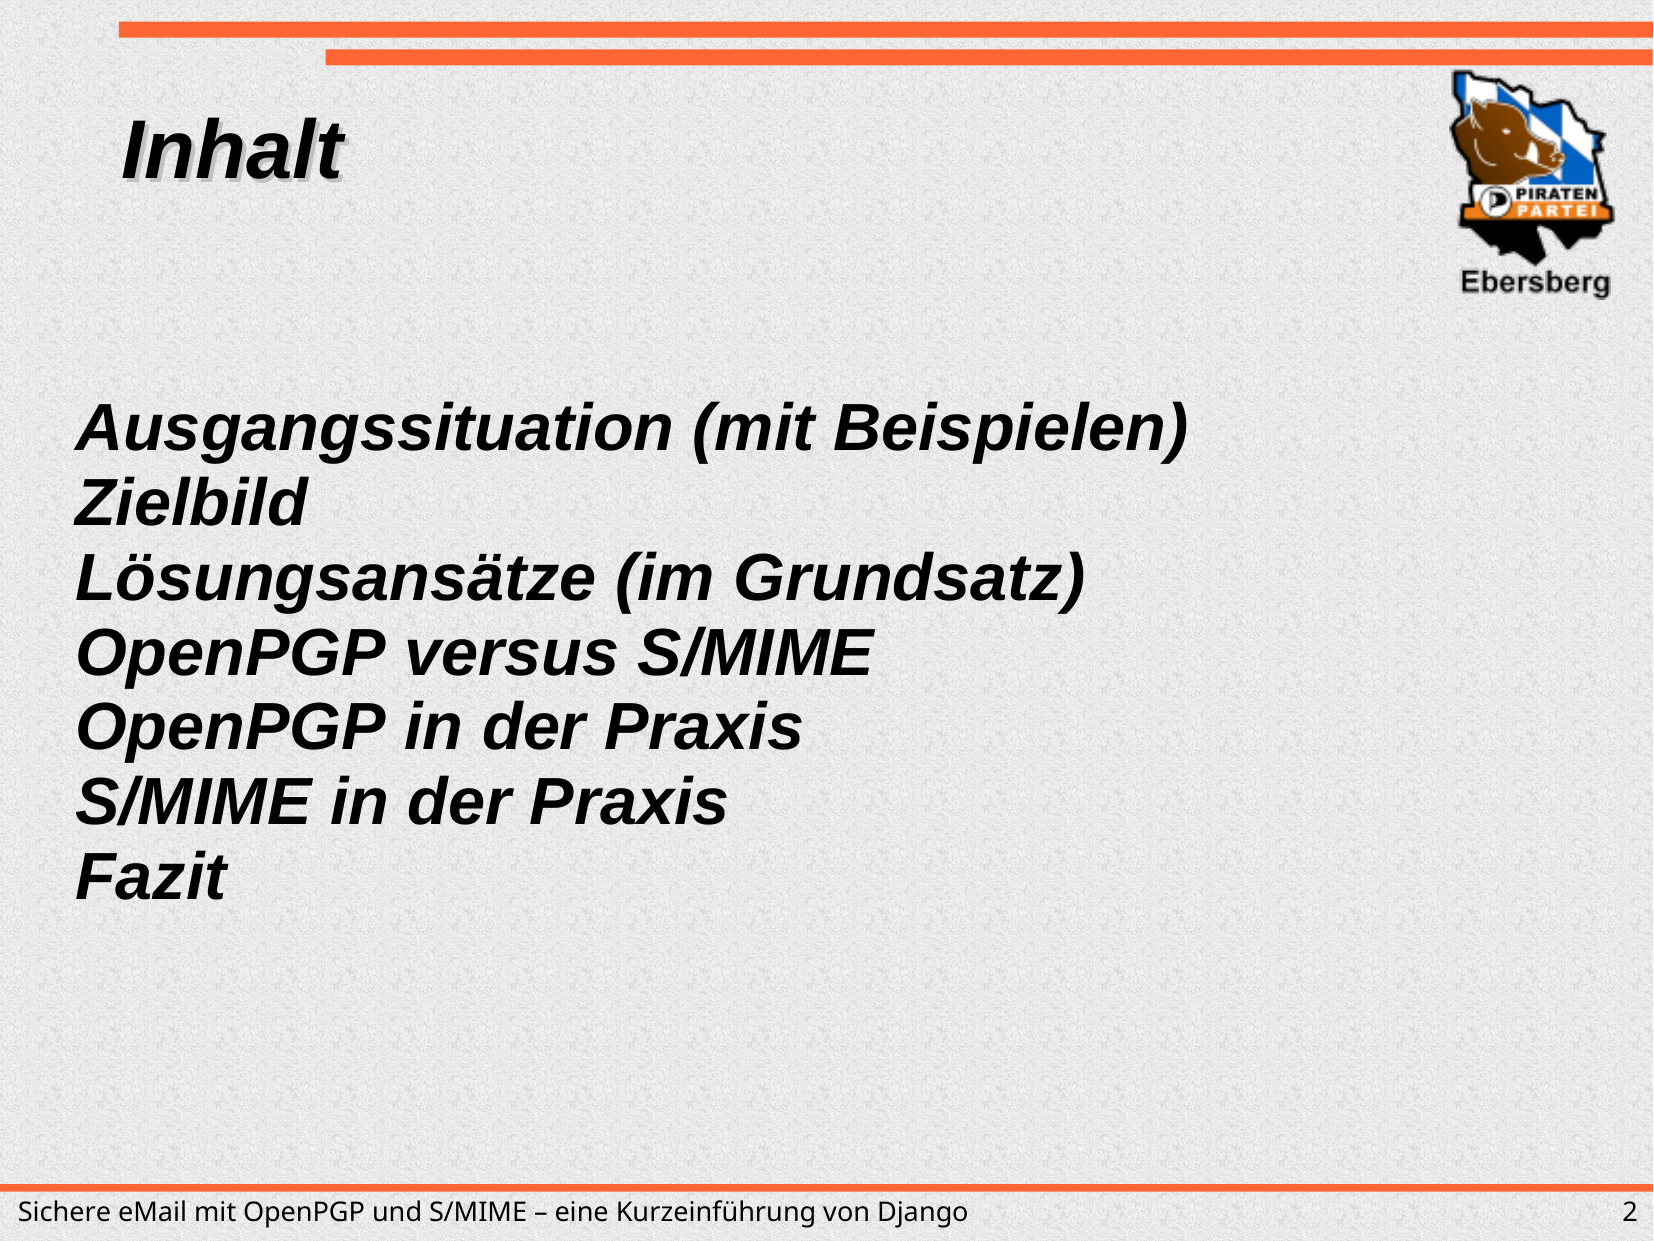

Inhalt
# Ausgangssituation (mit Beispielen) Zielbild Lösungsansätze (im Grundsatz) OpenPGP versus S/MIME OpenPGP in der Praxis S/MIME in der Praxis Fazit